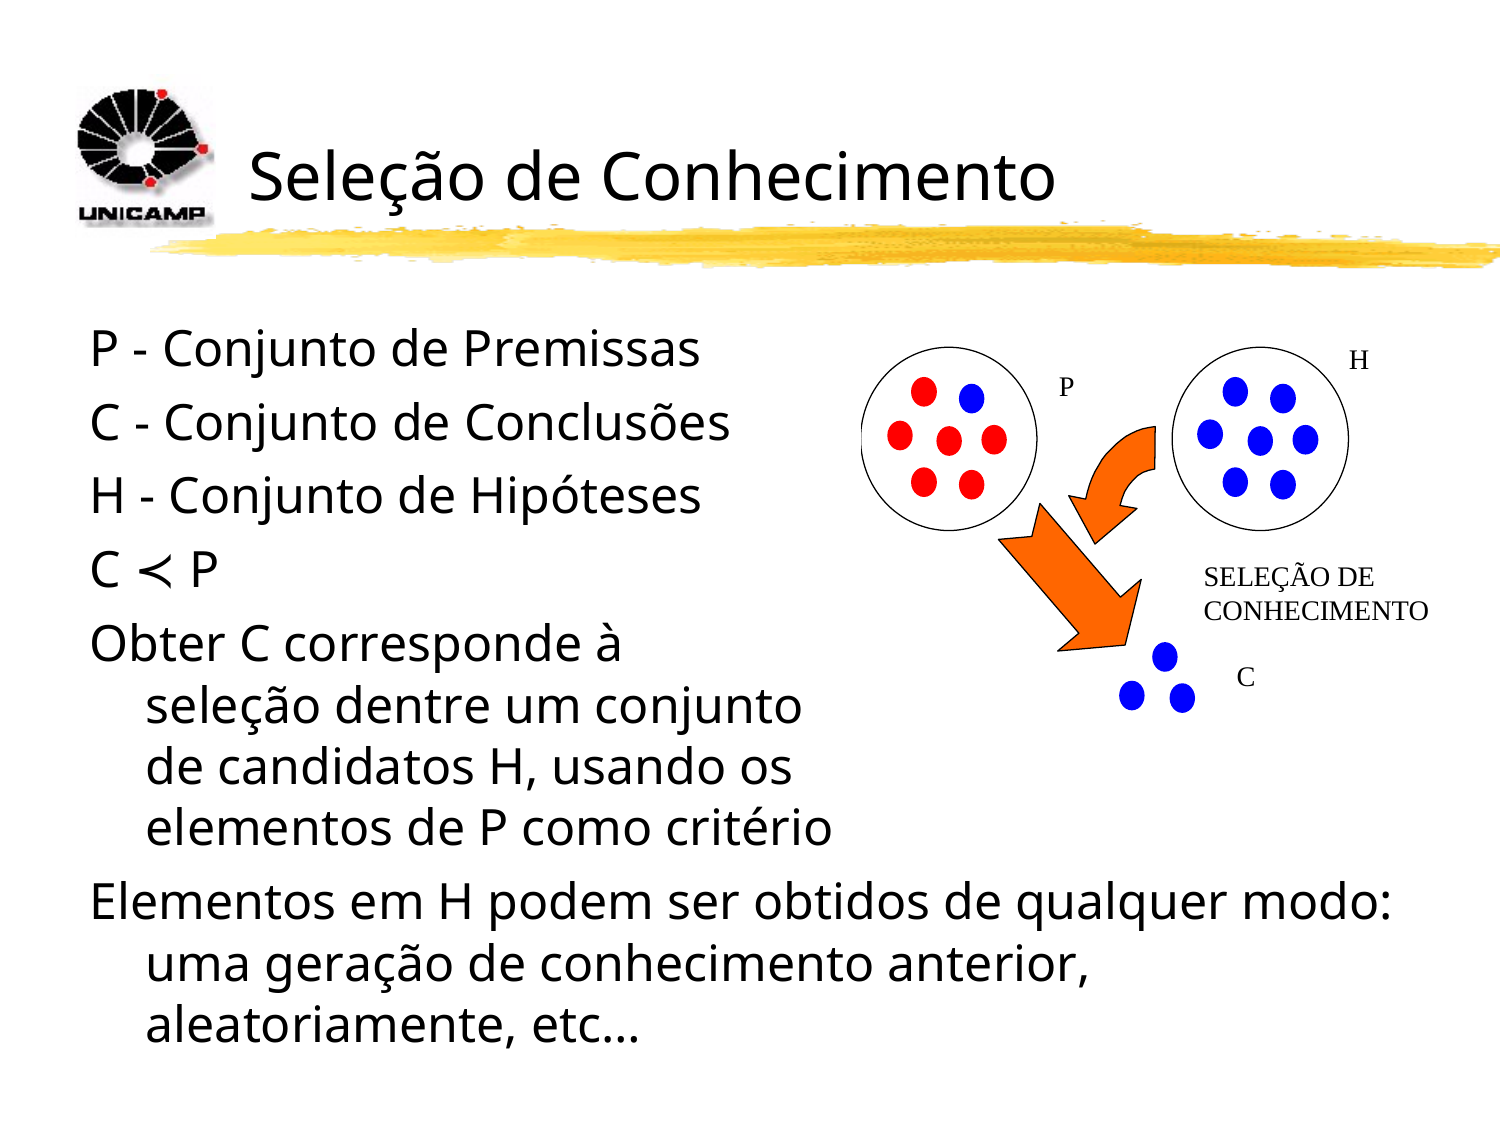

# Seleção de Conhecimento
P - Conjunto de Premissas
C - Conjunto de Conclusões
H - Conjunto de Hipóteses
C ≺ P
Obter C corresponde à
seleção dentre um conjunto
de candidatos H, usando os
elementos de P como critério
Elementos em H podem ser obtidos de qualquer modo: uma geração de conhecimento anterior, aleatoriamente, etc…